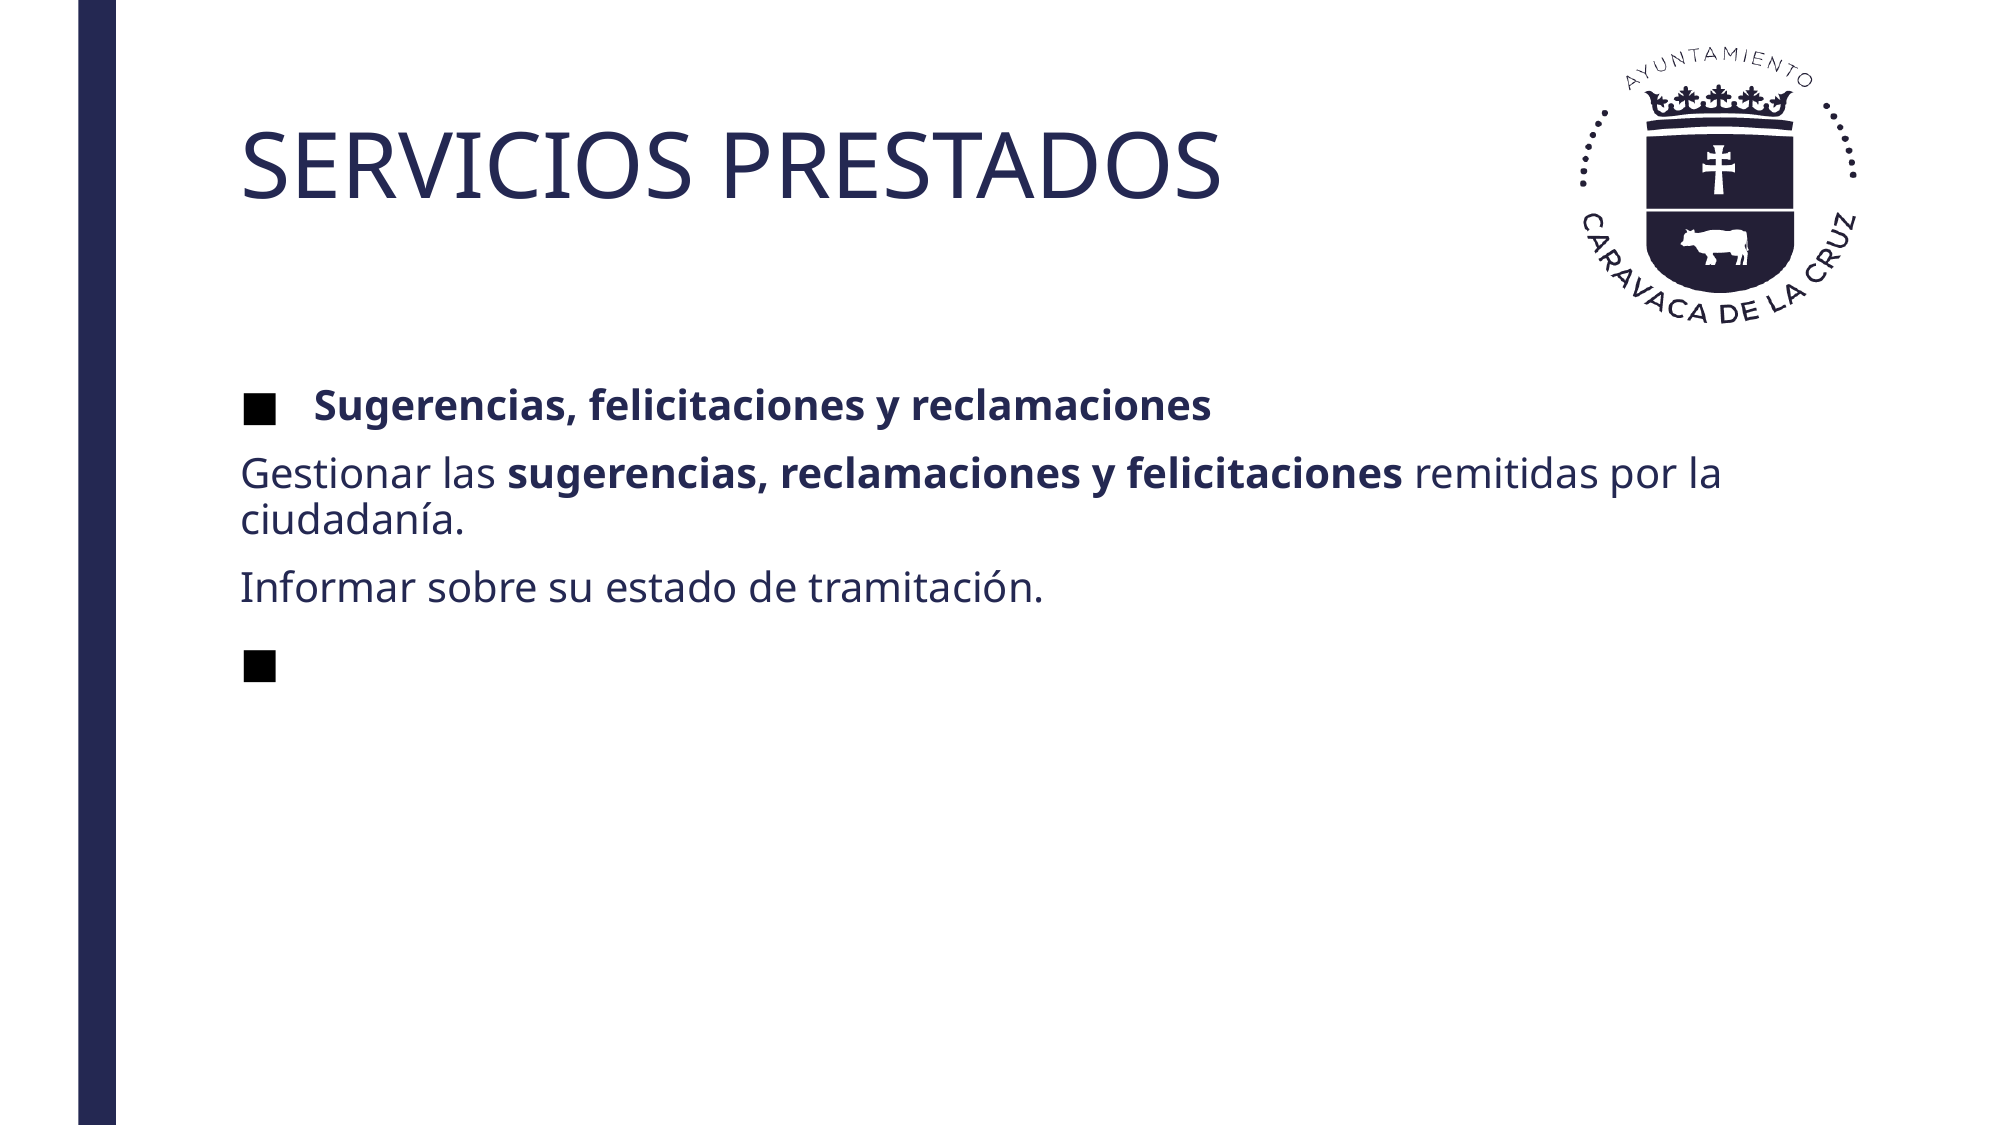

# SERVICIOS PRESTADOS
 Sugerencias, felicitaciones y reclamaciones
Gestionar las sugerencias, reclamaciones y felicitaciones remitidas por la ciudadanía.
Informar sobre su estado de tramitación.